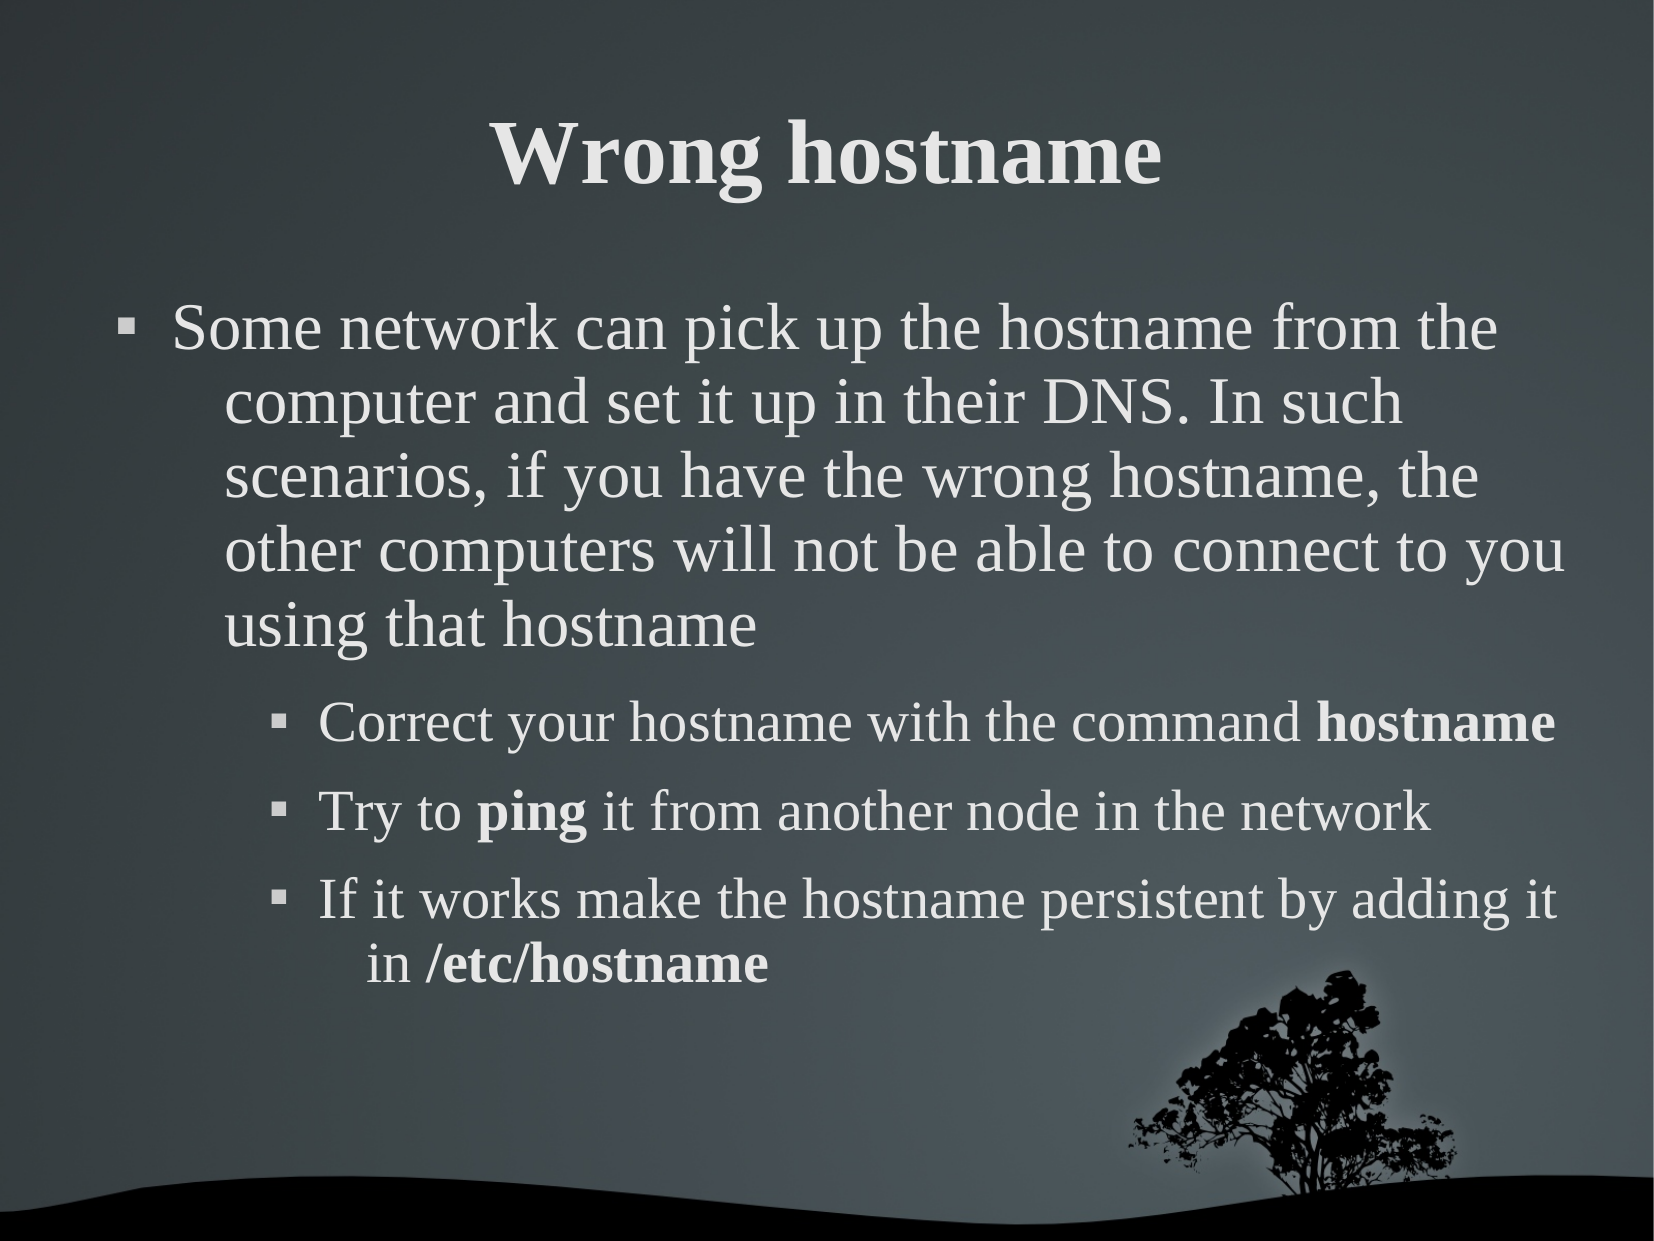

# Wrong hostname
Some network can pick up the hostname from the computer and set it up in their DNS. In such scenarios, if you have the wrong hostname, the other computers will not be able to connect to you using that hostname
Correct your hostname with the command hostname
Try to ping it from another node in the network
If it works make the hostname persistent by adding it in /etc/hostname